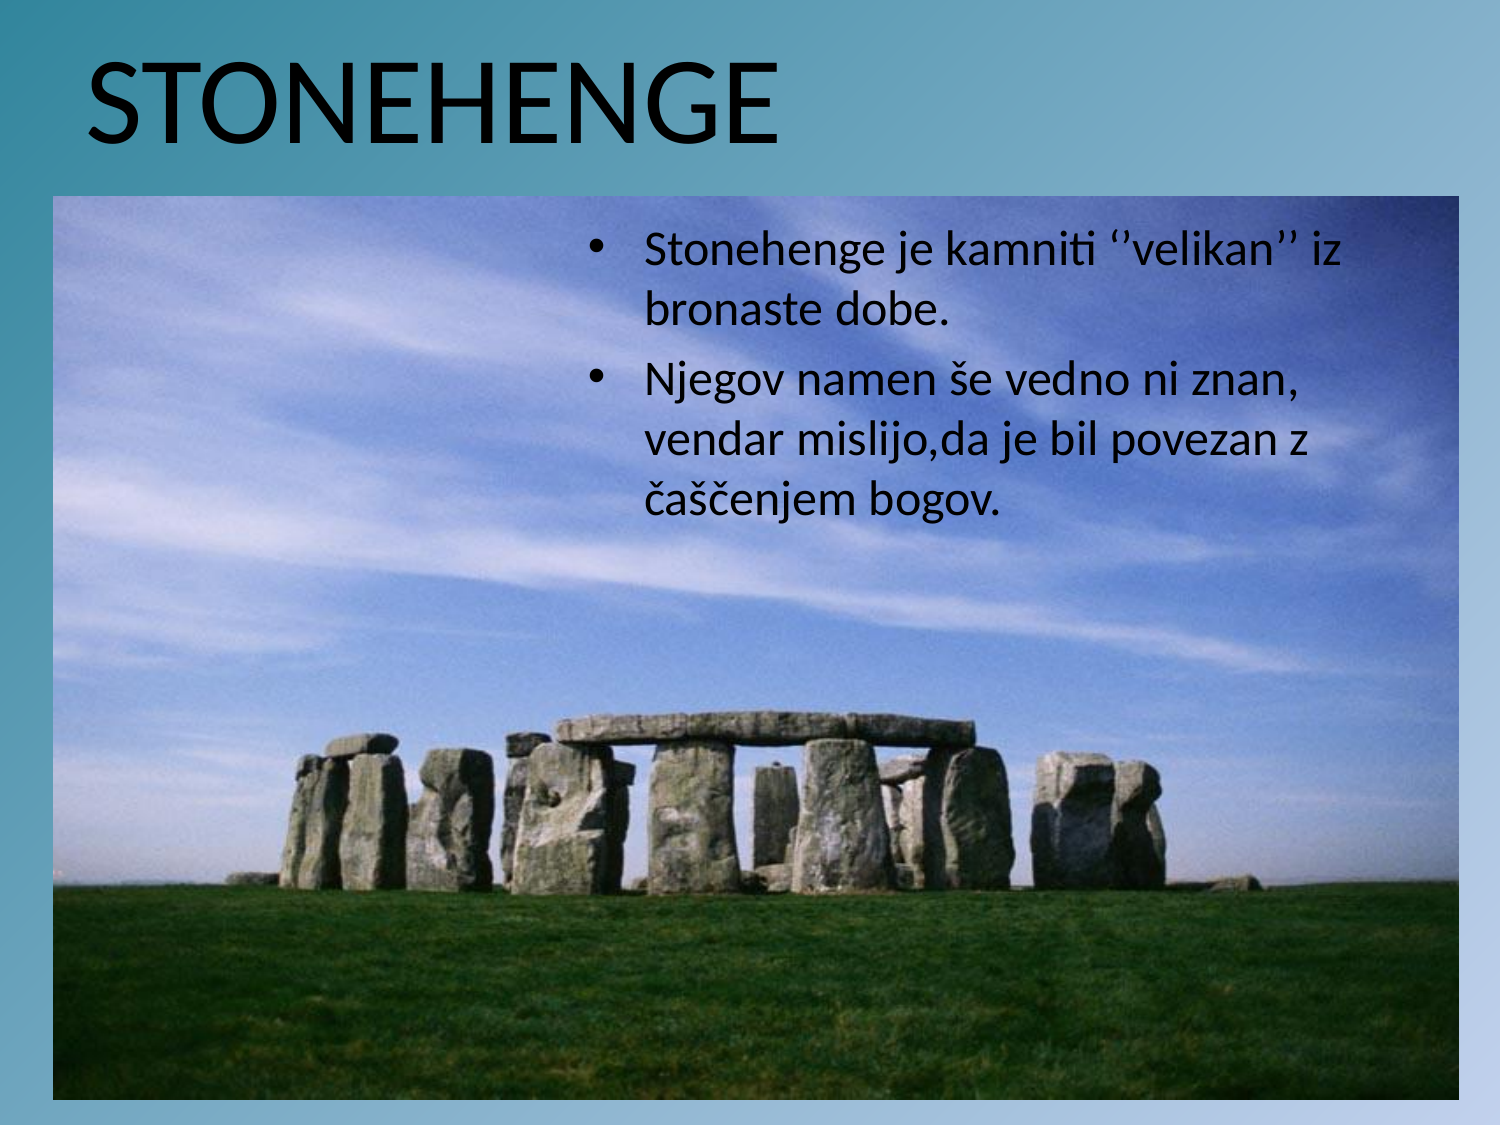

# STONEHENGE
Stonehenge je kamniti ‘’velikan’’ iz bronaste dobe.
Njegov namen še vedno ni znan, vendar mislijo,da je bil povezan z čaščenjem bogov.